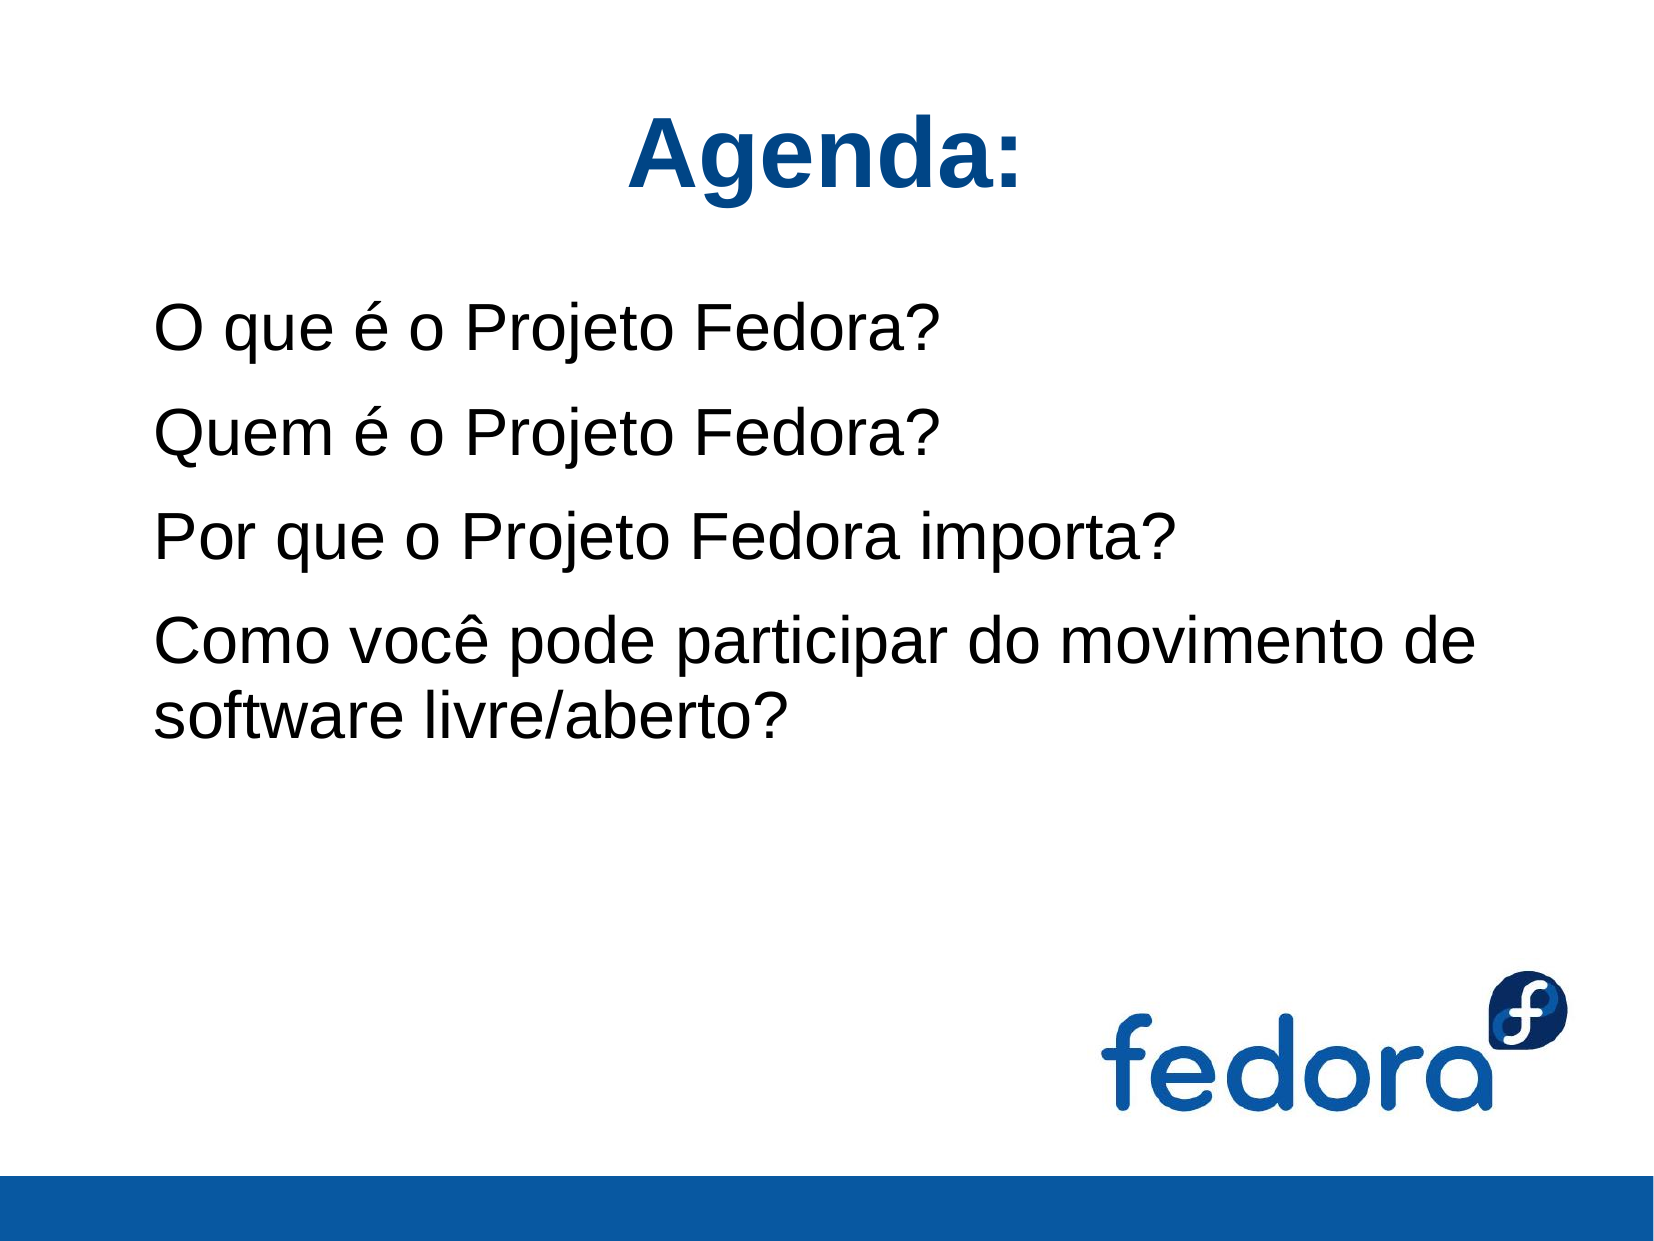

# Agenda:
O que é o Projeto Fedora?
Quem é o Projeto Fedora?
Por que o Projeto Fedora importa?
Como você pode participar do movimento de software livre/aberto?